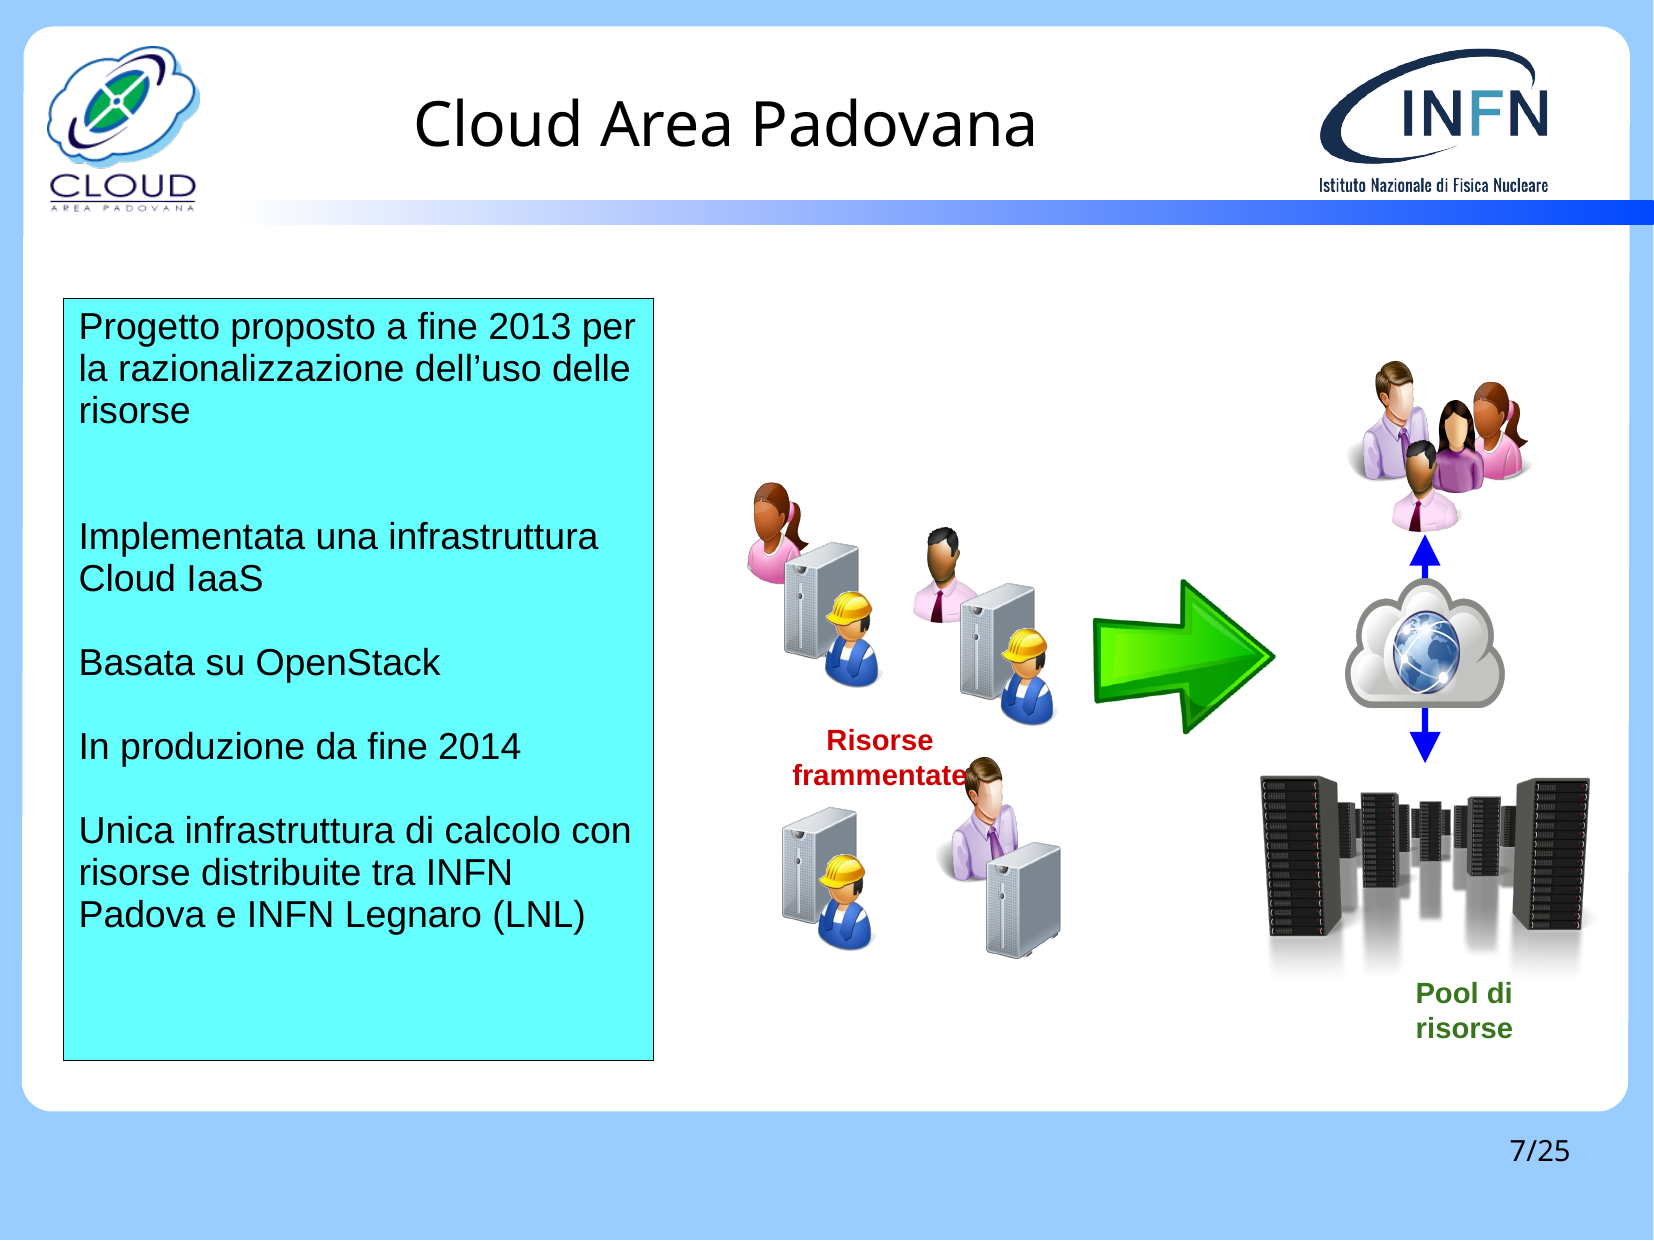

# Cloud Area Padovana
Progetto proposto a fine 2013 per la razionalizzazione dell’uso delle risorse
Implementata una infrastruttura Cloud IaaS
Basata su OpenStack
In produzione da fine 2014
Unica infrastruttura di calcolo con risorse distribuite tra INFN Padova e INFN Legnaro (LNL)
Risorse frammentate
Pool di risorse
7